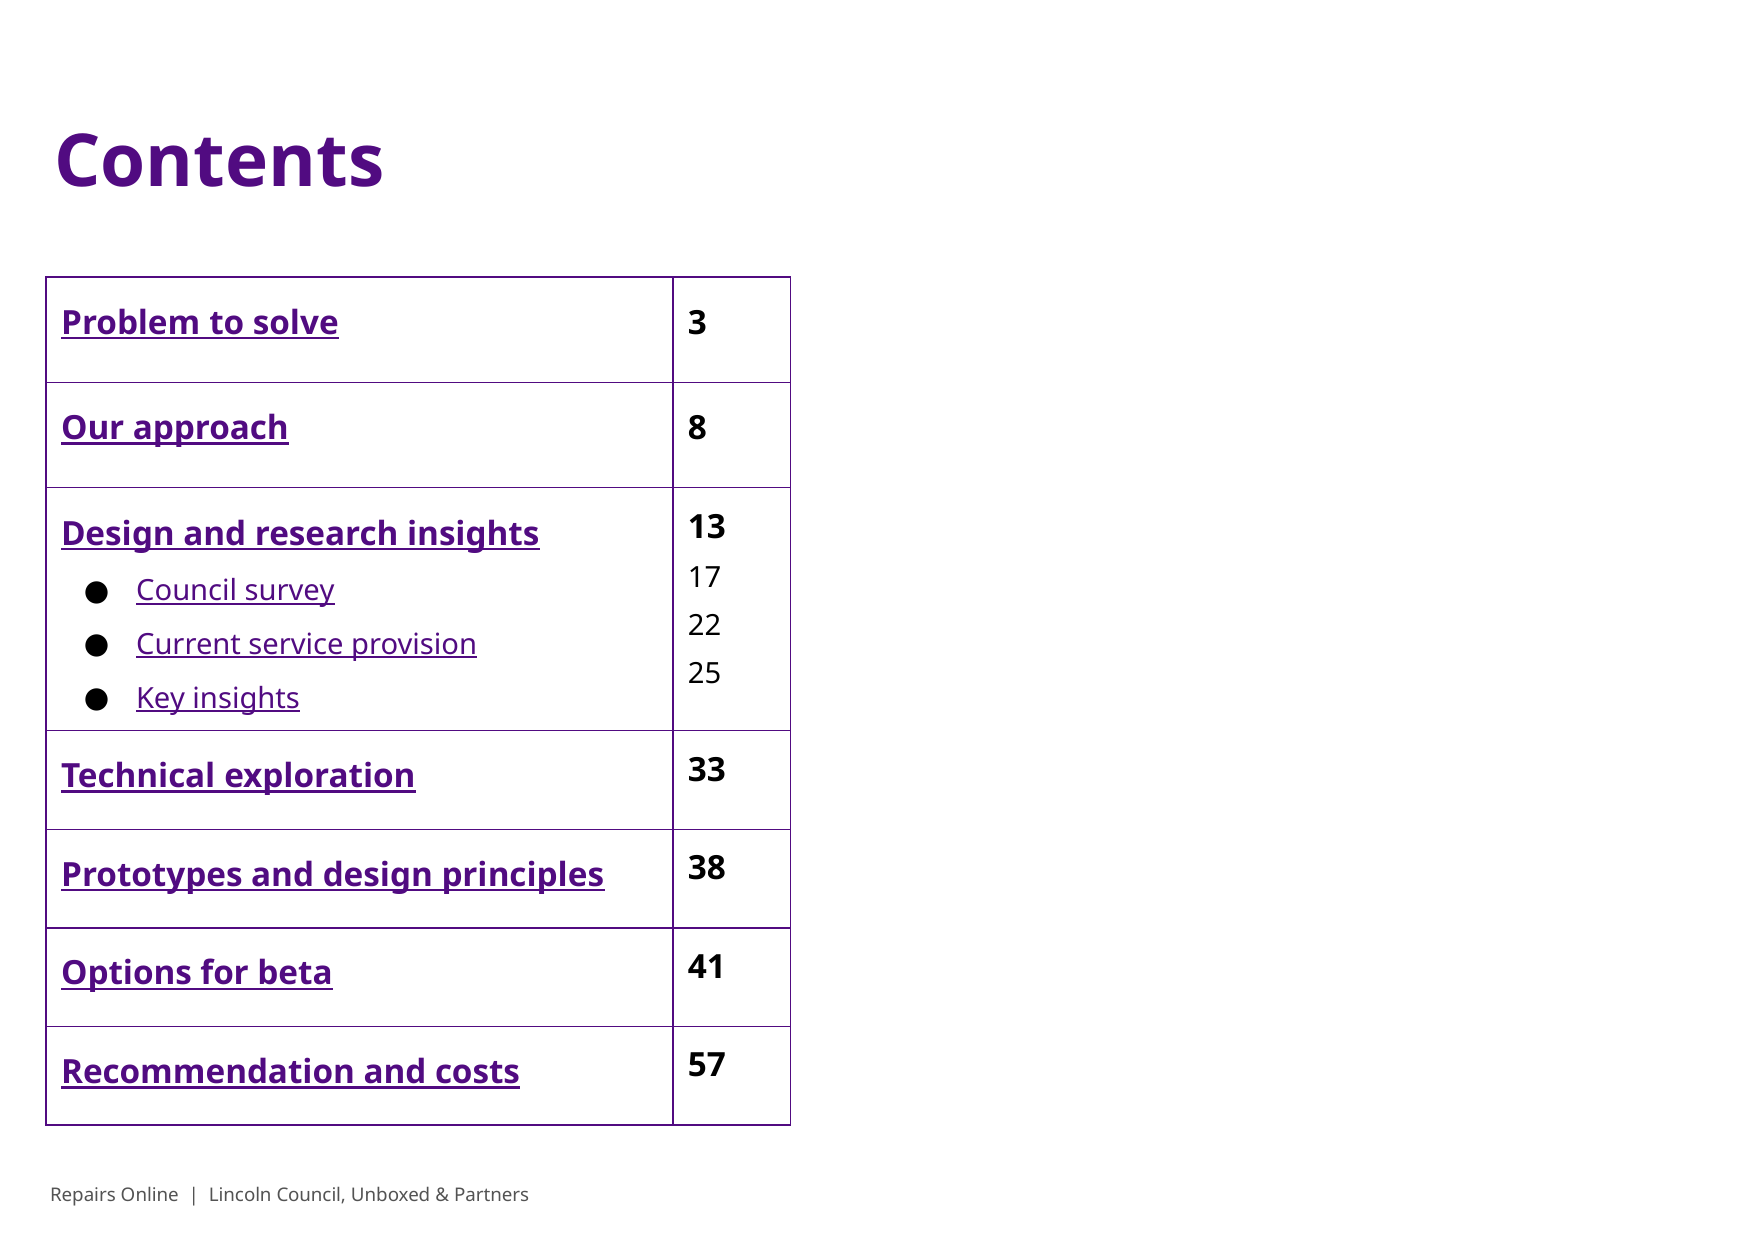

# Contents
| Problem to solve | 3 |
| --- | --- |
| Our approach | 8 |
| Design and research insights Council survey Current service provision Key insights | 13 17 22 25 |
| Technical exploration | 33 |
| Prototypes and design principles | 38 |
| Options for beta | 41 |
| Recommendation and costs | 57 |